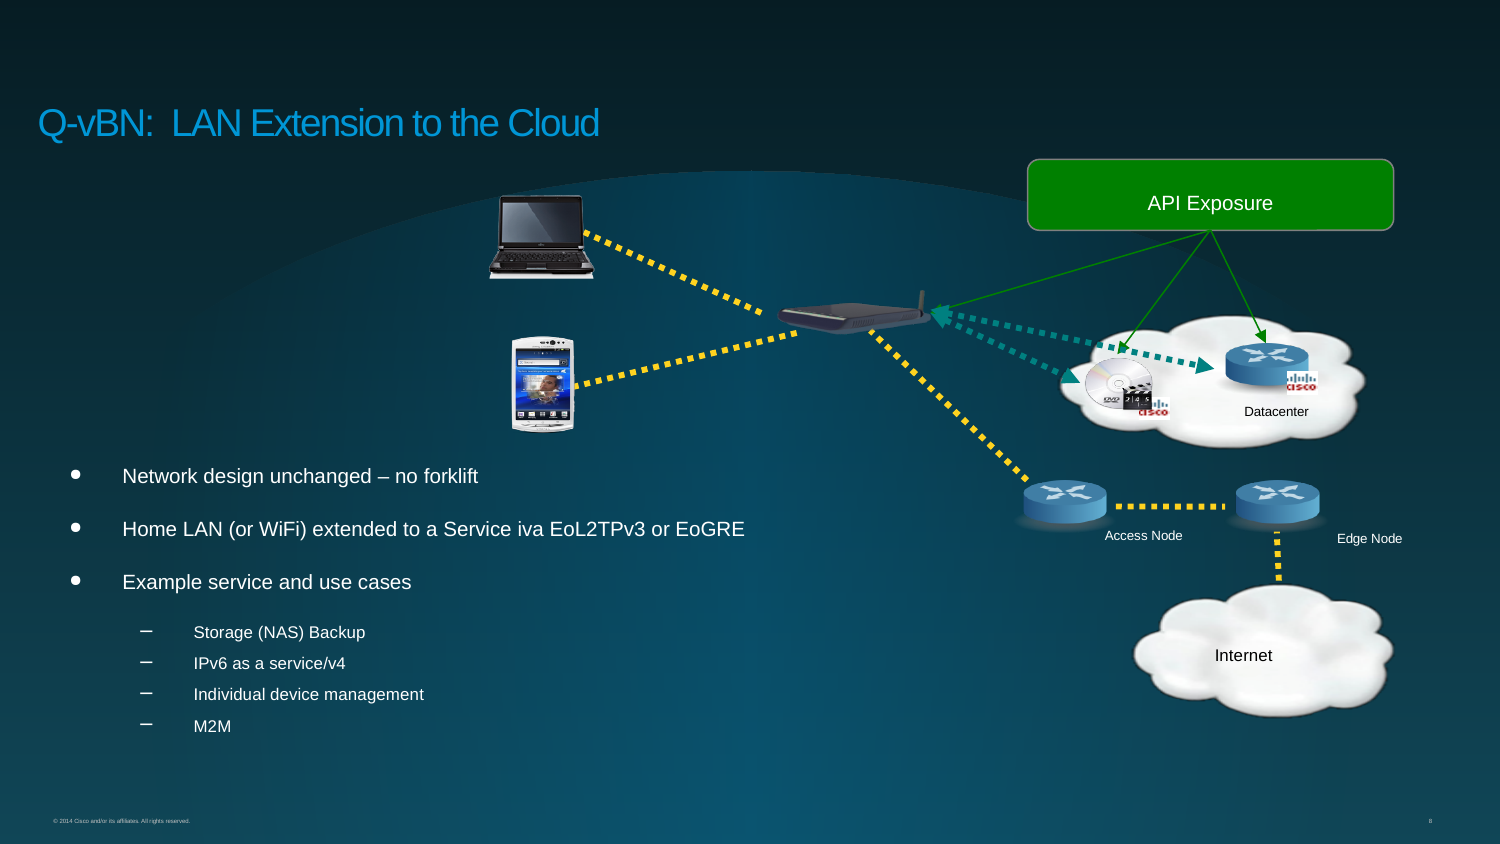

# Q-vBN: LAN Extension to the Cloud
API Exposure
Datacenter
Network design unchanged – no forklift
Home LAN (or WiFi) extended to a Service iva EoL2TPv3 or EoGRE
Example service and use cases
Storage (NAS) Backup
IPv6 as a service/v4
Individual device management
M2M
Access Node
Edge Node
Internet